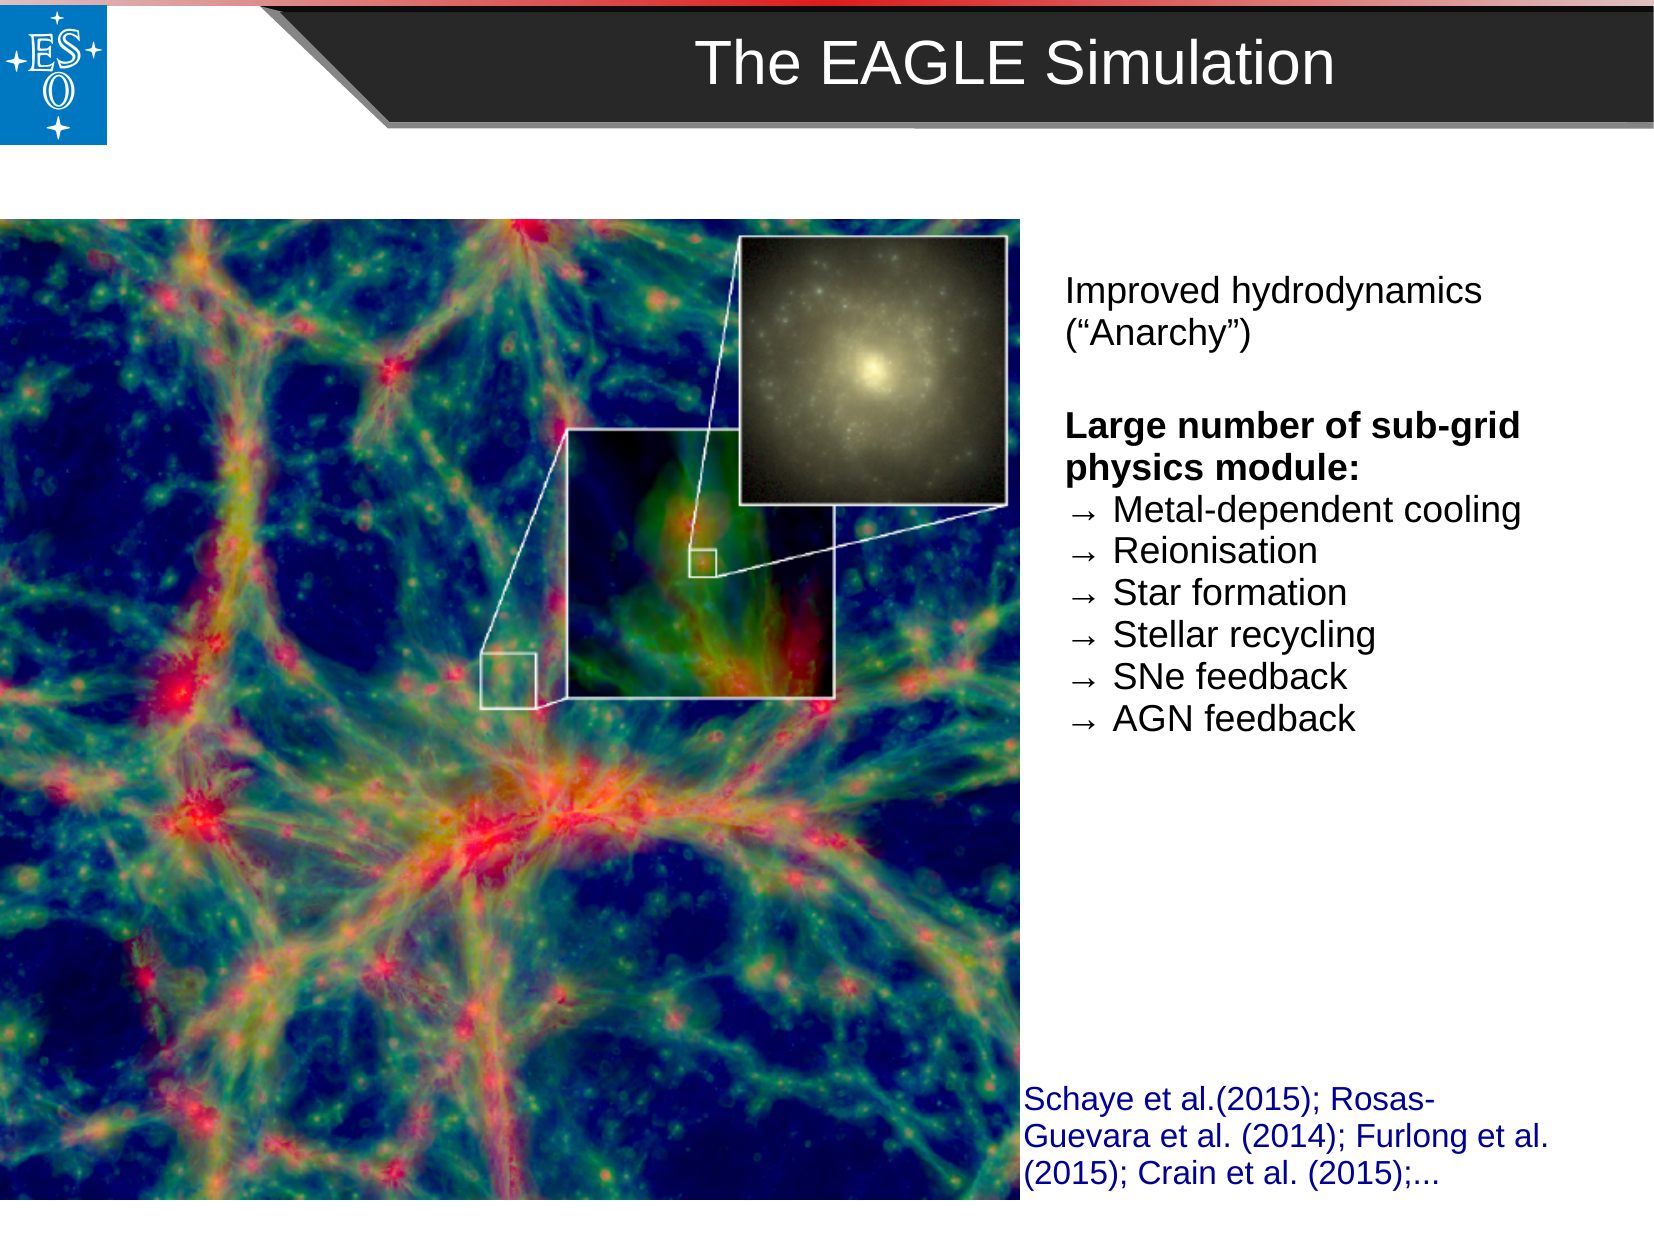

# The EAGLE Simulation
Improved hydrodynamics (“Anarchy”)
Large number of sub-grid physics module:
→ Metal-dependent cooling
→ Reionisation
→ Star formation
→ Stellar recycling
→ SNe feedback
→ AGN feedback
Schaye et al.(2015); Rosas-Guevara et al. (2014); Furlong et al. (2015); Crain et al. (2015);...